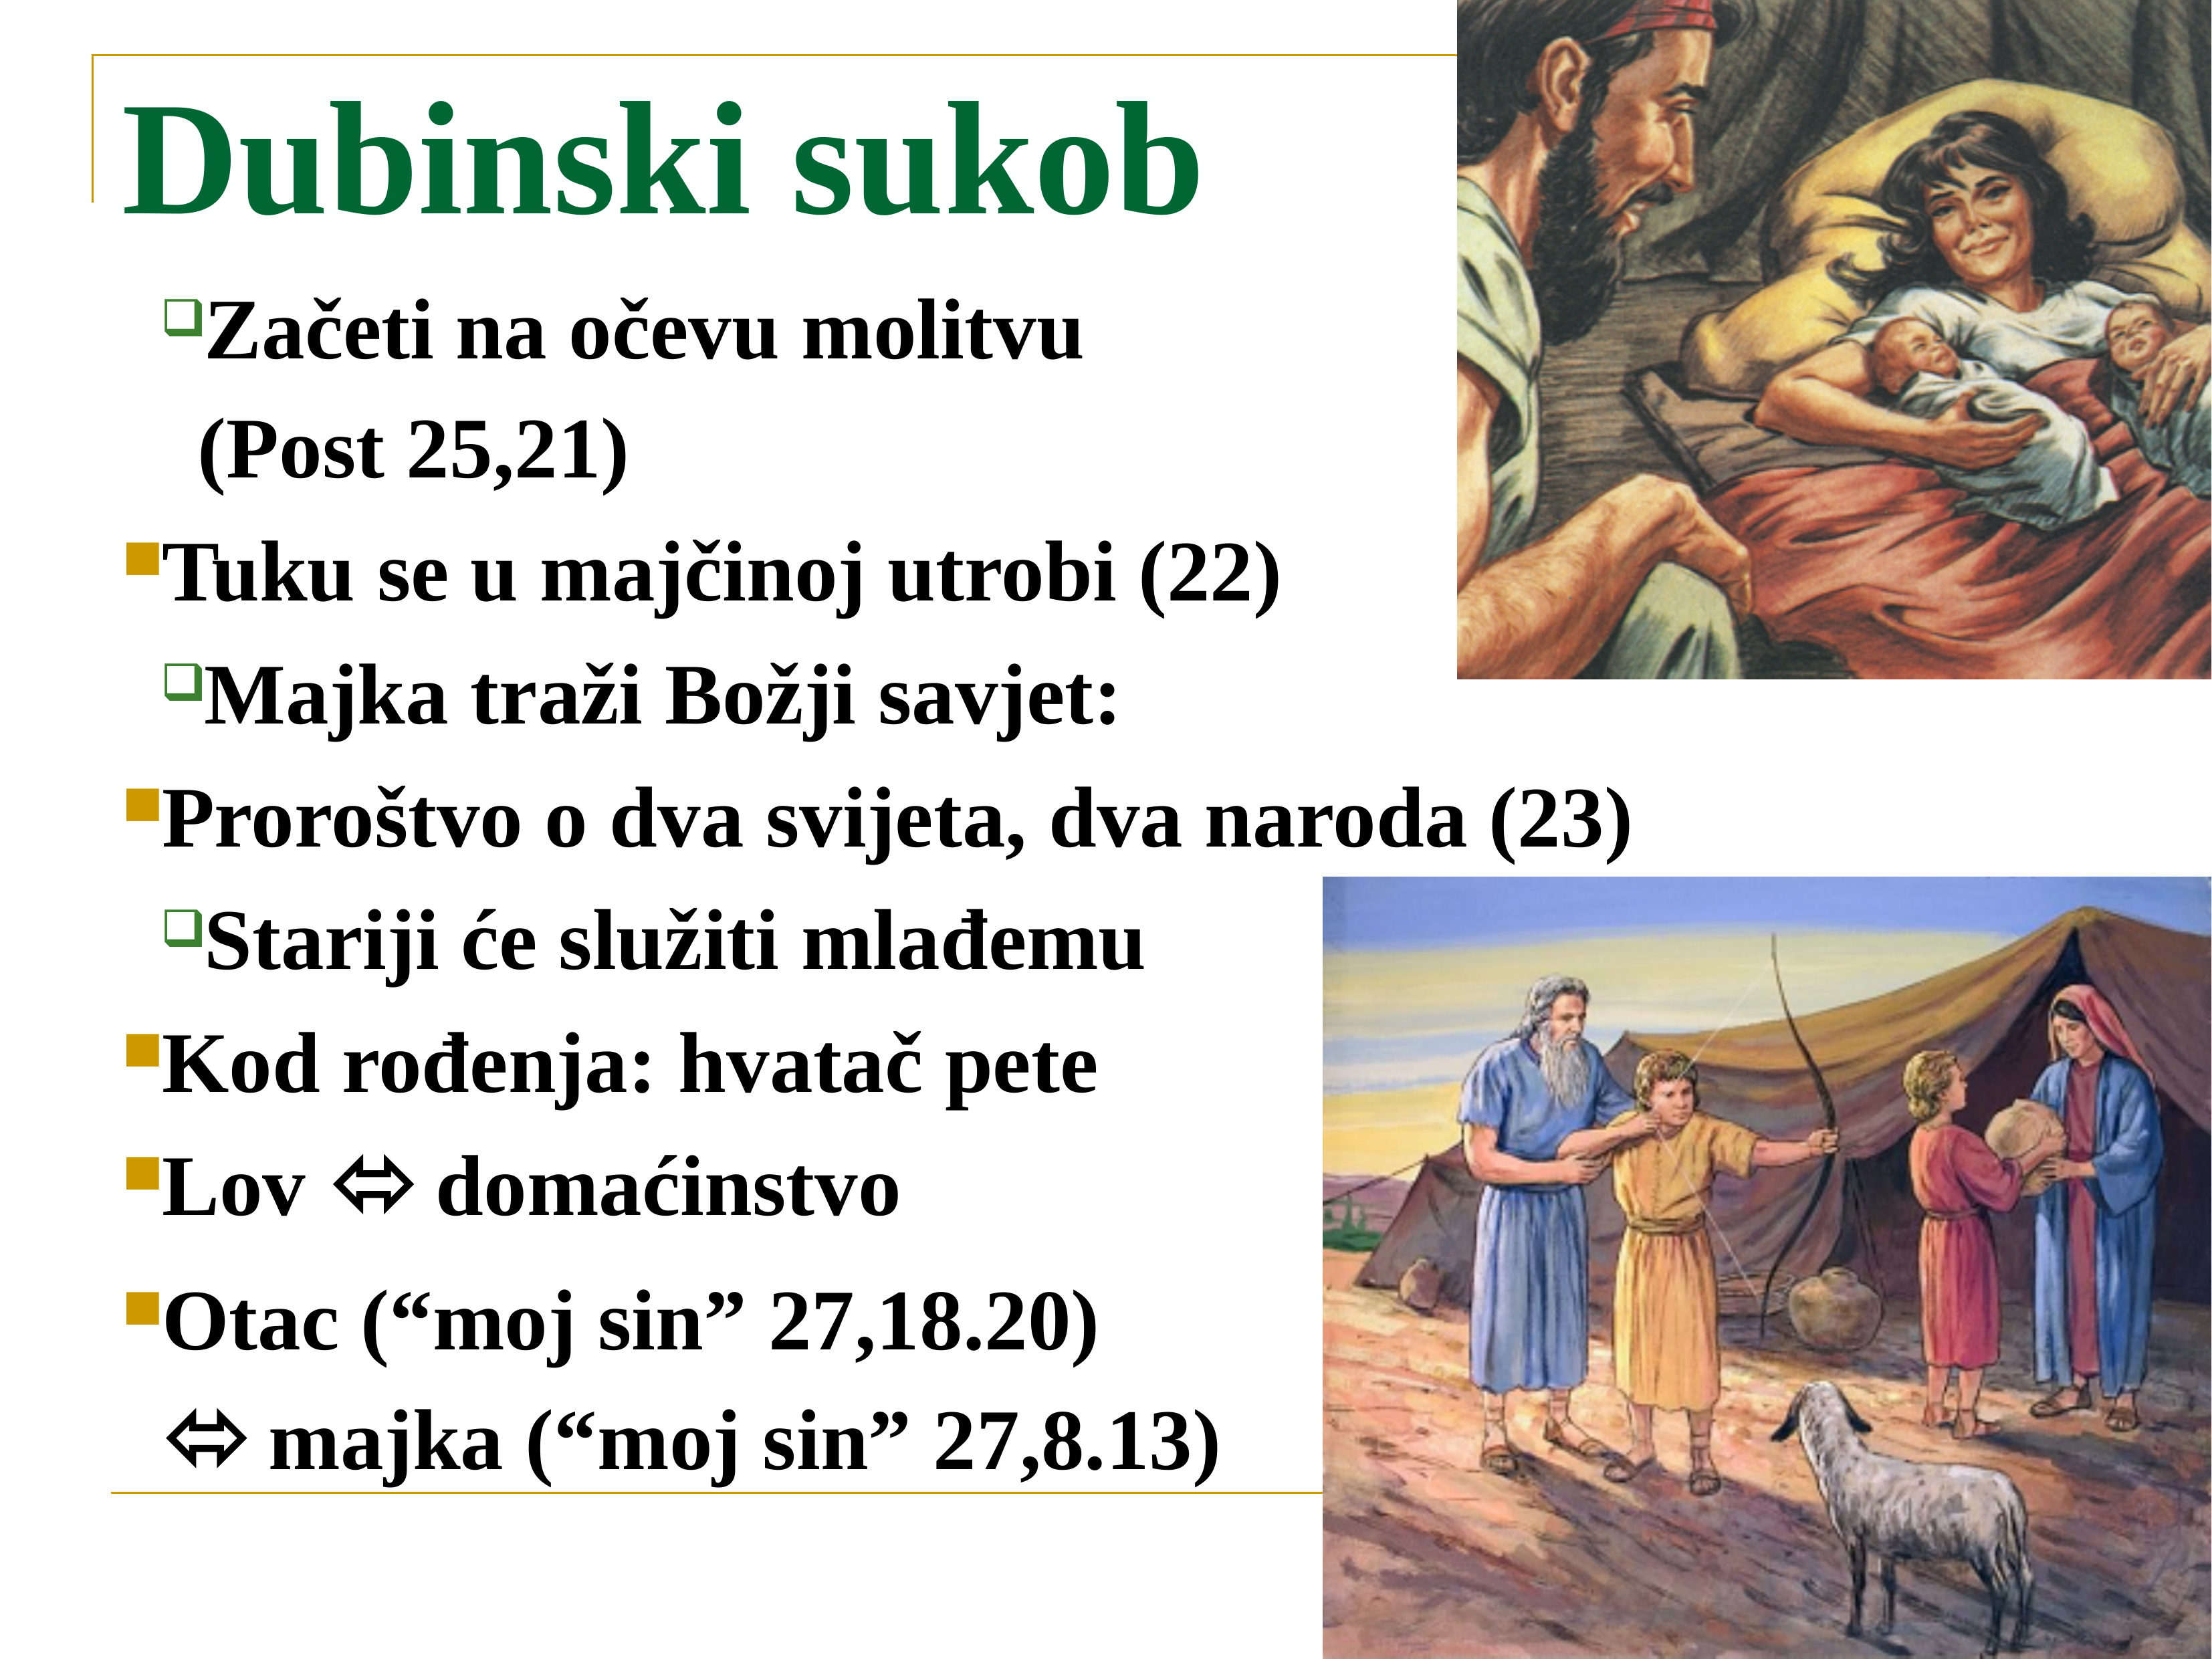

# Dubinski sukob
Začeti na očevu molitvu
(Post 25,21)
Tuku se u majčinoj utrobi (22)
Majka traži Božji savjet:
Proroštvo o dva svijeta, dva naroda (23)
Stariji će služiti mlađemu
Kod rođenja: hvatač pete
Lov  domaćinstvo
Otac (“moj sin” 27,18.20)
 majka (“moj sin” 27,8.13)
6